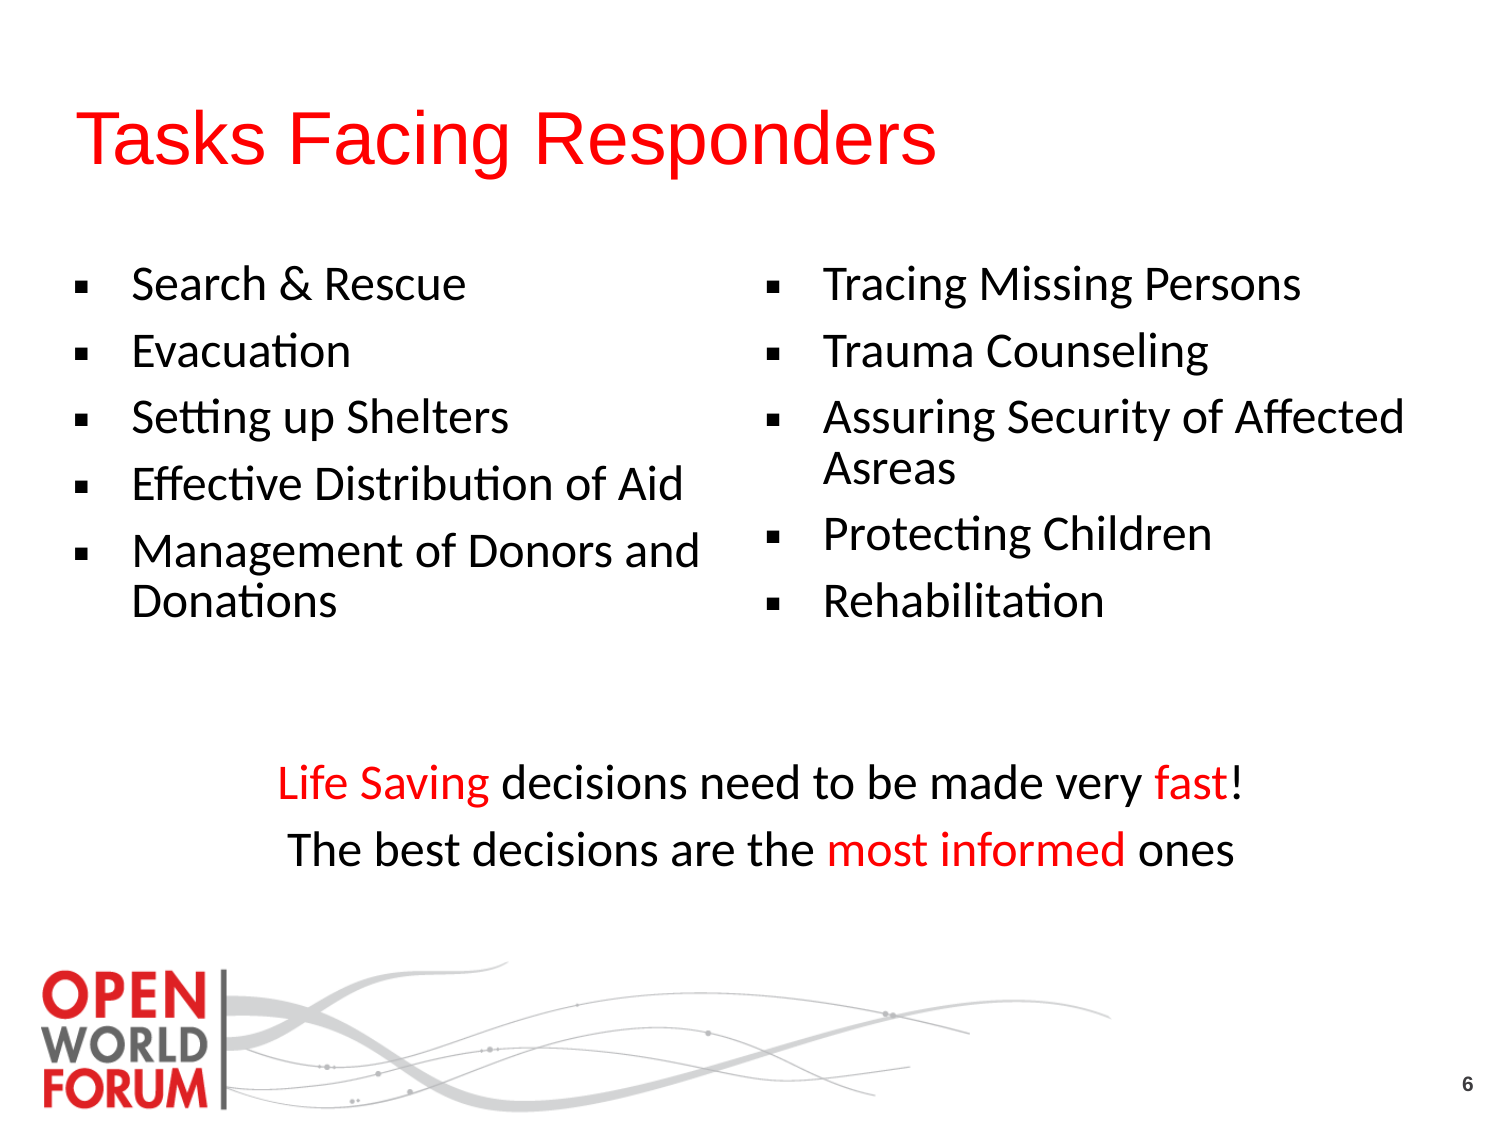

# Tasks Facing Responders
Search & Rescue
Evacuation
Setting up Shelters
Effective Distribution of Aid
Management of Donors and Donations
Tracing Missing Persons
Trauma Counseling
Assuring Security of Affected Asreas
Protecting Children
Rehabilitation
Life Saving decisions need to be made very fast!
The best decisions are the most informed ones
6